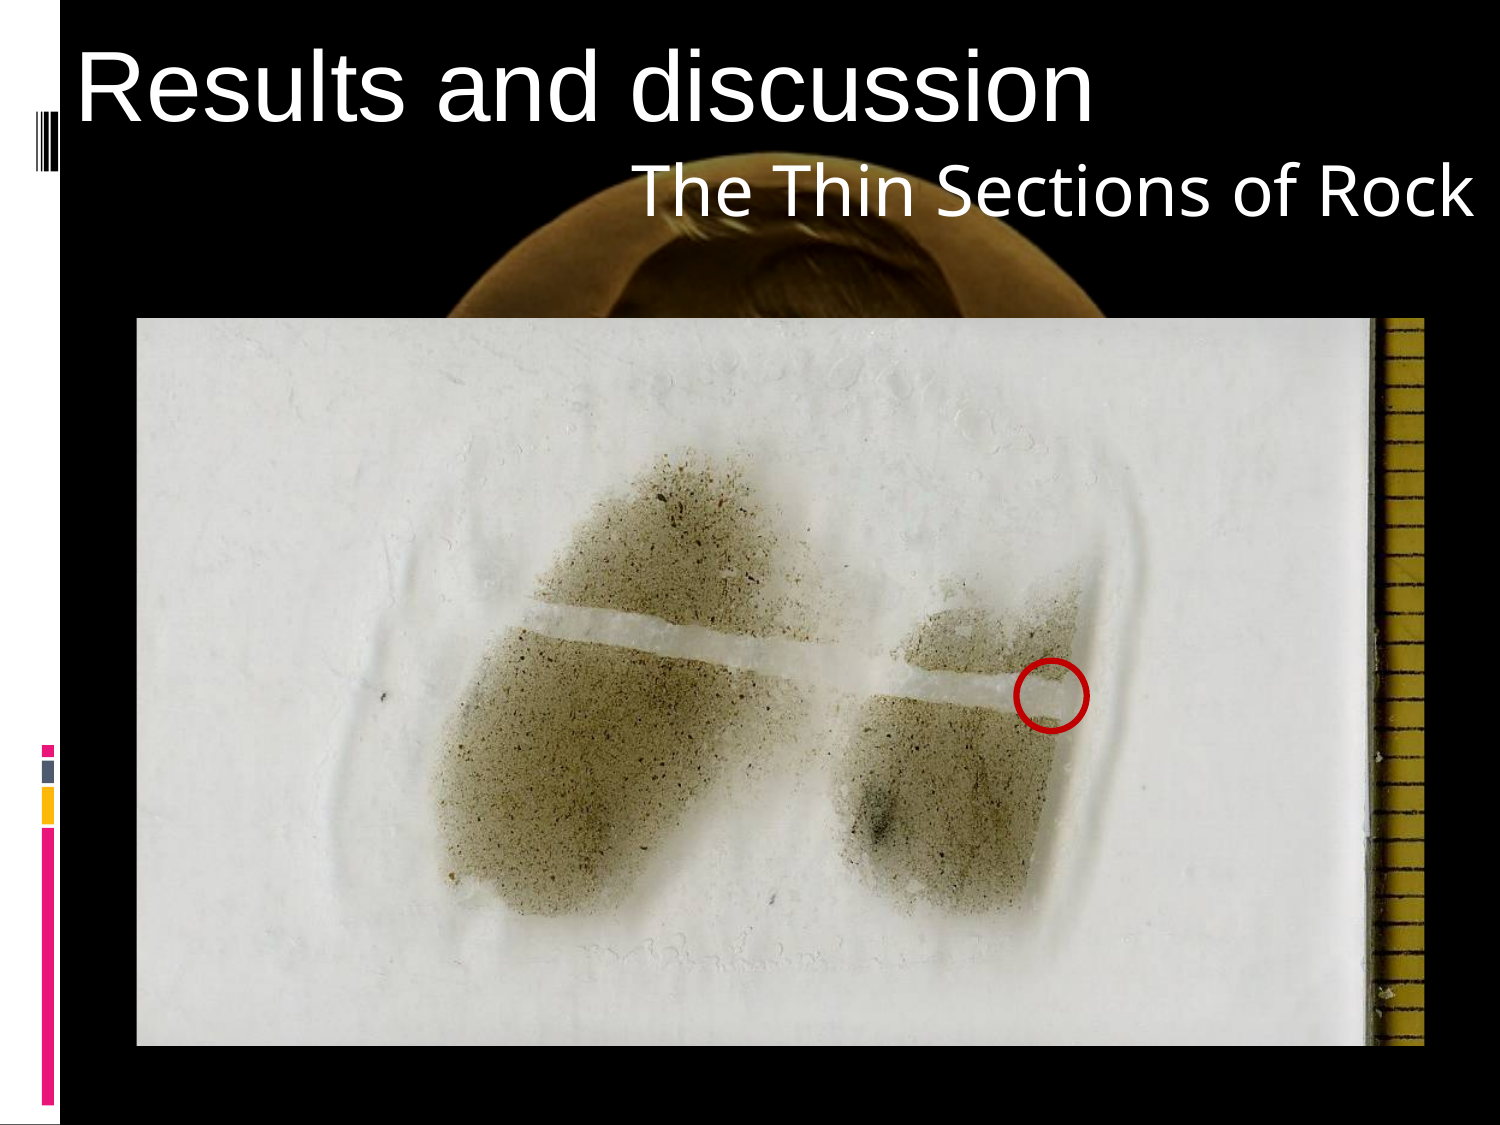

Results and discussion
 The Thin Sections of Rock